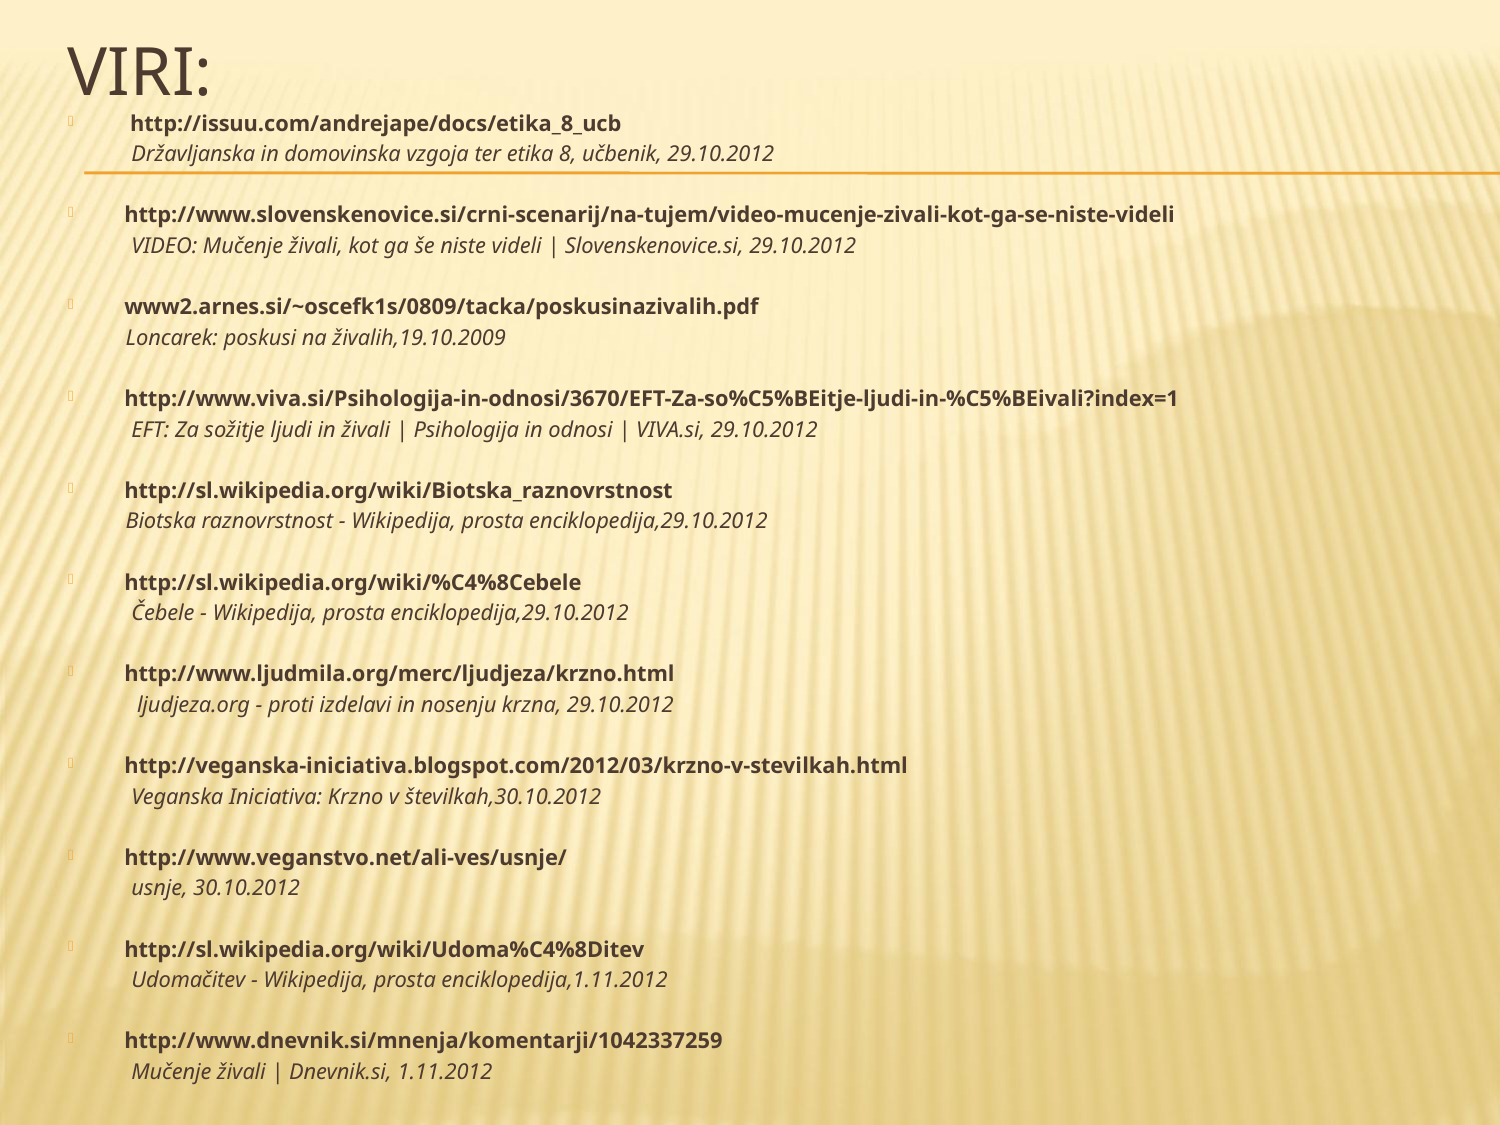

# Viri:
 http://issuu.com/andrejape/docs/etika_8_ucb
 Državljanska in domovinska vzgoja ter etika 8, učbenik, 29.10.2012
http://www.slovenskenovice.si/crni-scenarij/na-tujem/video-mucenje-zivali-kot-ga-se-niste-videli
 VIDEO: Mučenje živali, kot ga še niste videli | Slovenskenovice.si, 29.10.2012
www2.arnes.si/~oscefk1s/0809/tacka/poskusinazivalih.pdf
 Loncarek: poskusi na živalih,19.10.2009
http://www.viva.si/Psihologija-in-odnosi/3670/EFT-Za-so%C5%BEitje-ljudi-in-%C5%BEivali?index=1
 EFT: Za sožitje ljudi in živali | Psihologija in odnosi | VIVA.si, 29.10.2012
http://sl.wikipedia.org/wiki/Biotska_raznovrstnost
 Biotska raznovrstnost - Wikipedija, prosta enciklopedija,29.10.2012
http://sl.wikipedia.org/wiki/%C4%8Cebele
 Čebele - Wikipedija, prosta enciklopedija,29.10.2012
http://www.ljudmila.org/merc/ljudjeza/krzno.html
 ljudjeza.org - proti izdelavi in nosenju krzna, 29.10.2012
http://veganska-iniciativa.blogspot.com/2012/03/krzno-v-stevilkah.html
 Veganska Iniciativa: Krzno v številkah,30.10.2012
http://www.veganstvo.net/ali-ves/usnje/
 usnje, 30.10.2012
http://sl.wikipedia.org/wiki/Udoma%C4%8Ditev
 Udomačitev - Wikipedija, prosta enciklopedija,1.11.2012
http://www.dnevnik.si/mnenja/komentarji/1042337259
 Mučenje živali | Dnevnik.si, 1.11.2012